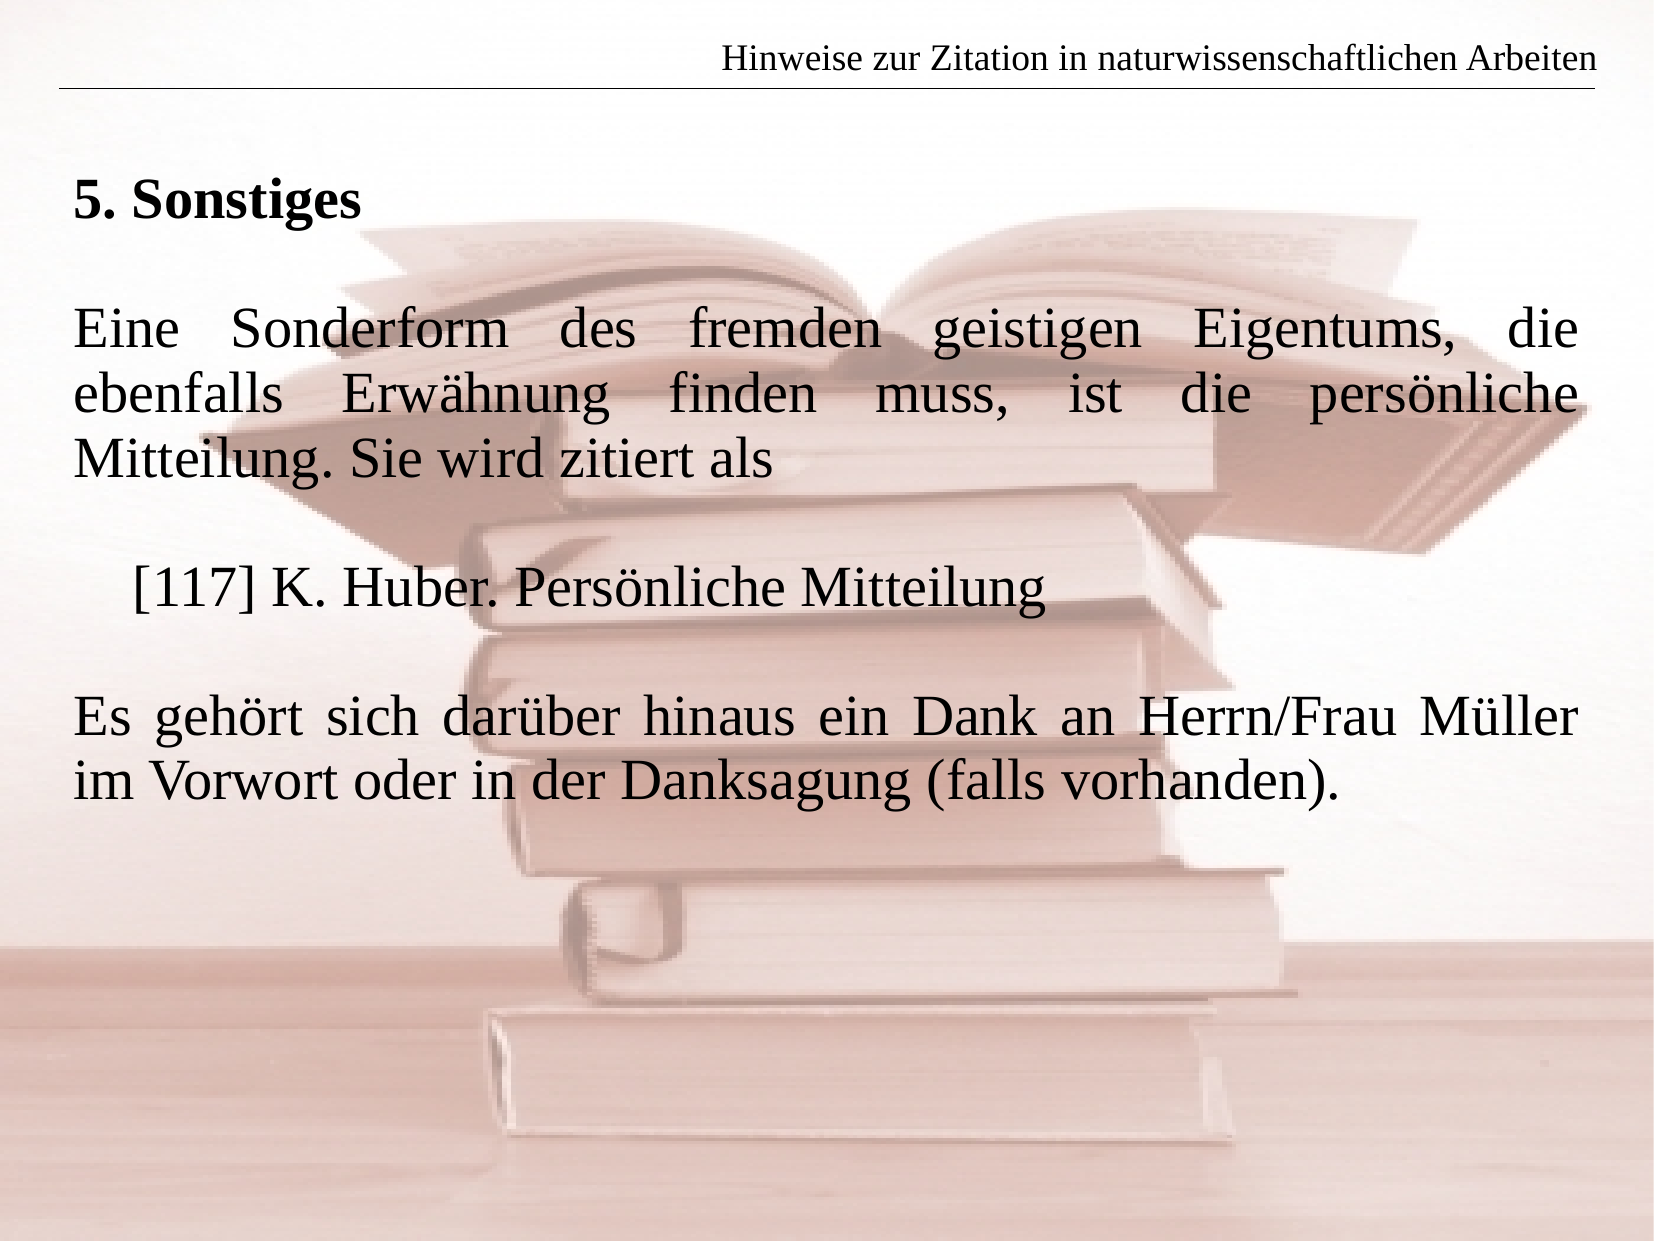

Hinweise zur Zitation in naturwissenschaftlichen Arbeiten
5. Sonstiges
Eine Sonderform des fremden geistigen Eigentums, die ebenfalls Erwähnung finden muss, ist die persönliche Mitteilung. Sie wird zitiert als
[117] K. Huber. Persönliche Mitteilung
Es gehört sich darüber hinaus ein Dank an Herrn/Frau Müller im Vorwort oder in der Danksagung (falls vorhanden).